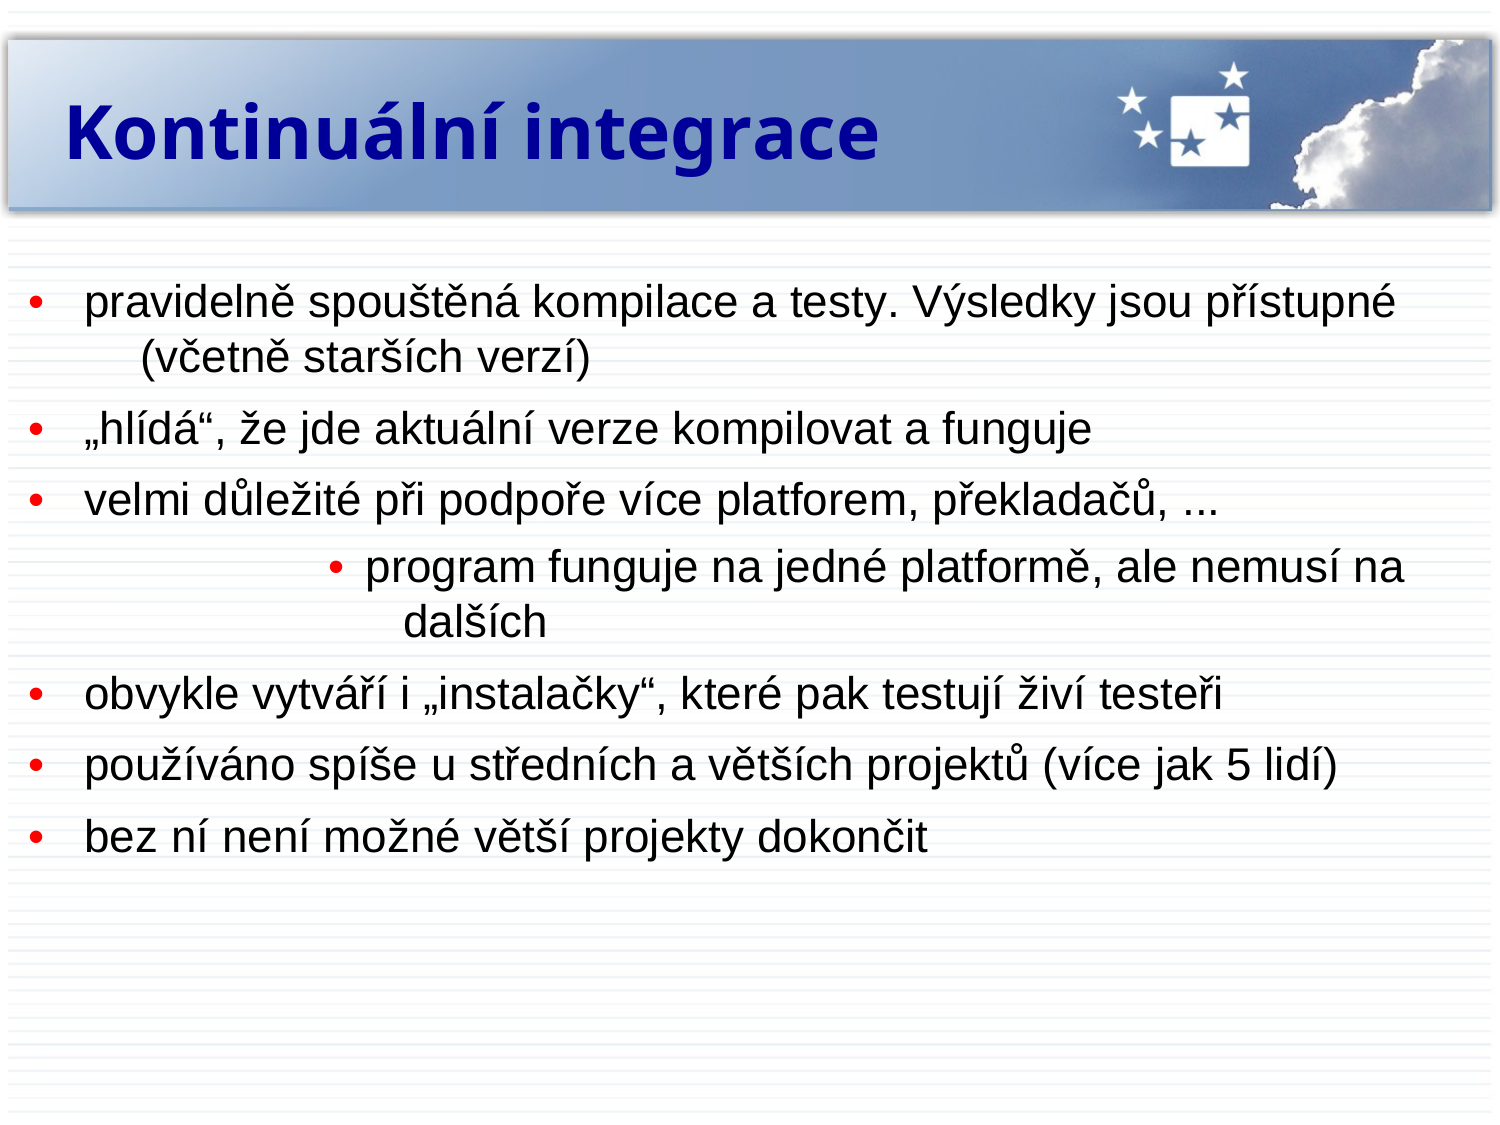

# Kontinuální integrace
pravidelně spouštěná kompilace a testy. Výsledky jsou přístupné (včetně starších verzí)
„hlídá“, že jde aktuální verze kompilovat a funguje
velmi důležité při podpoře více platforem, překladačů, ...
program funguje na jedné platformě, ale nemusí na dalších
obvykle vytváří i „instalačky“, které pak testují živí testeři
používáno spíše u středních a větších projektů (více jak 5 lidí)
bez ní není možné větší projekty dokončit